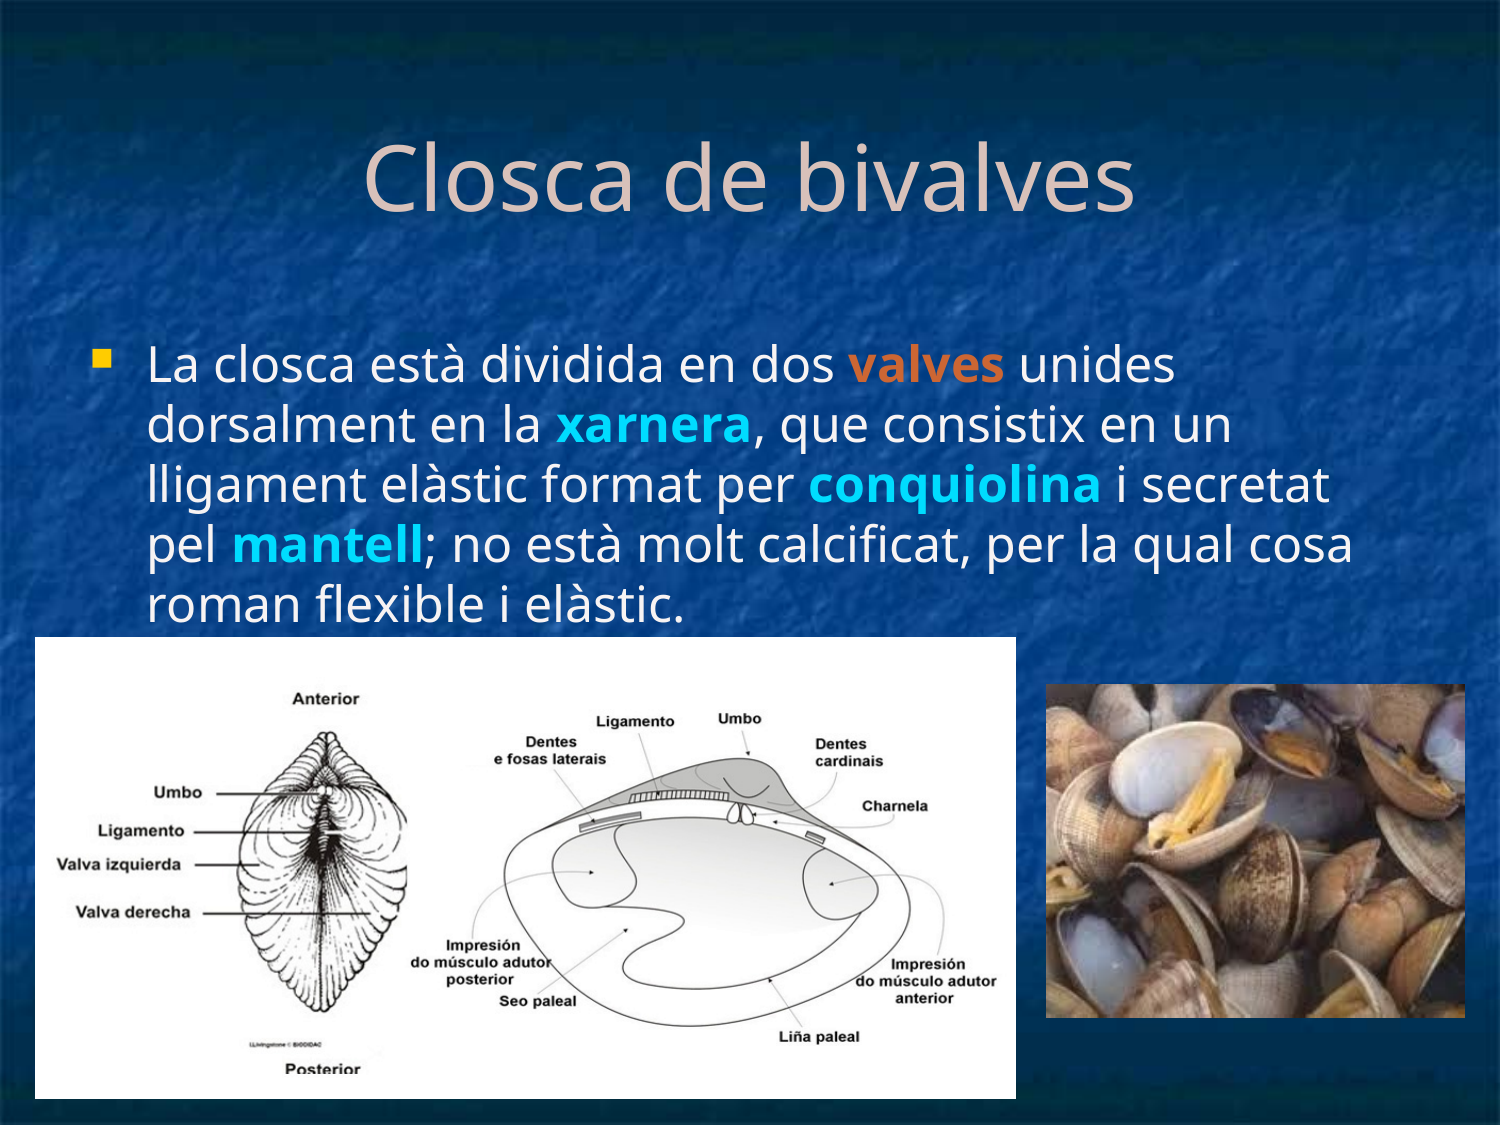

# Closca de bivalves
La closca està dividida en dos valves unides dorsalment en la xarnera, que consistix en un lligament elàstic format per conquiolina i secretat pel mantell; no està molt calcificat, per la qual cosa roman flexible i elàstic.